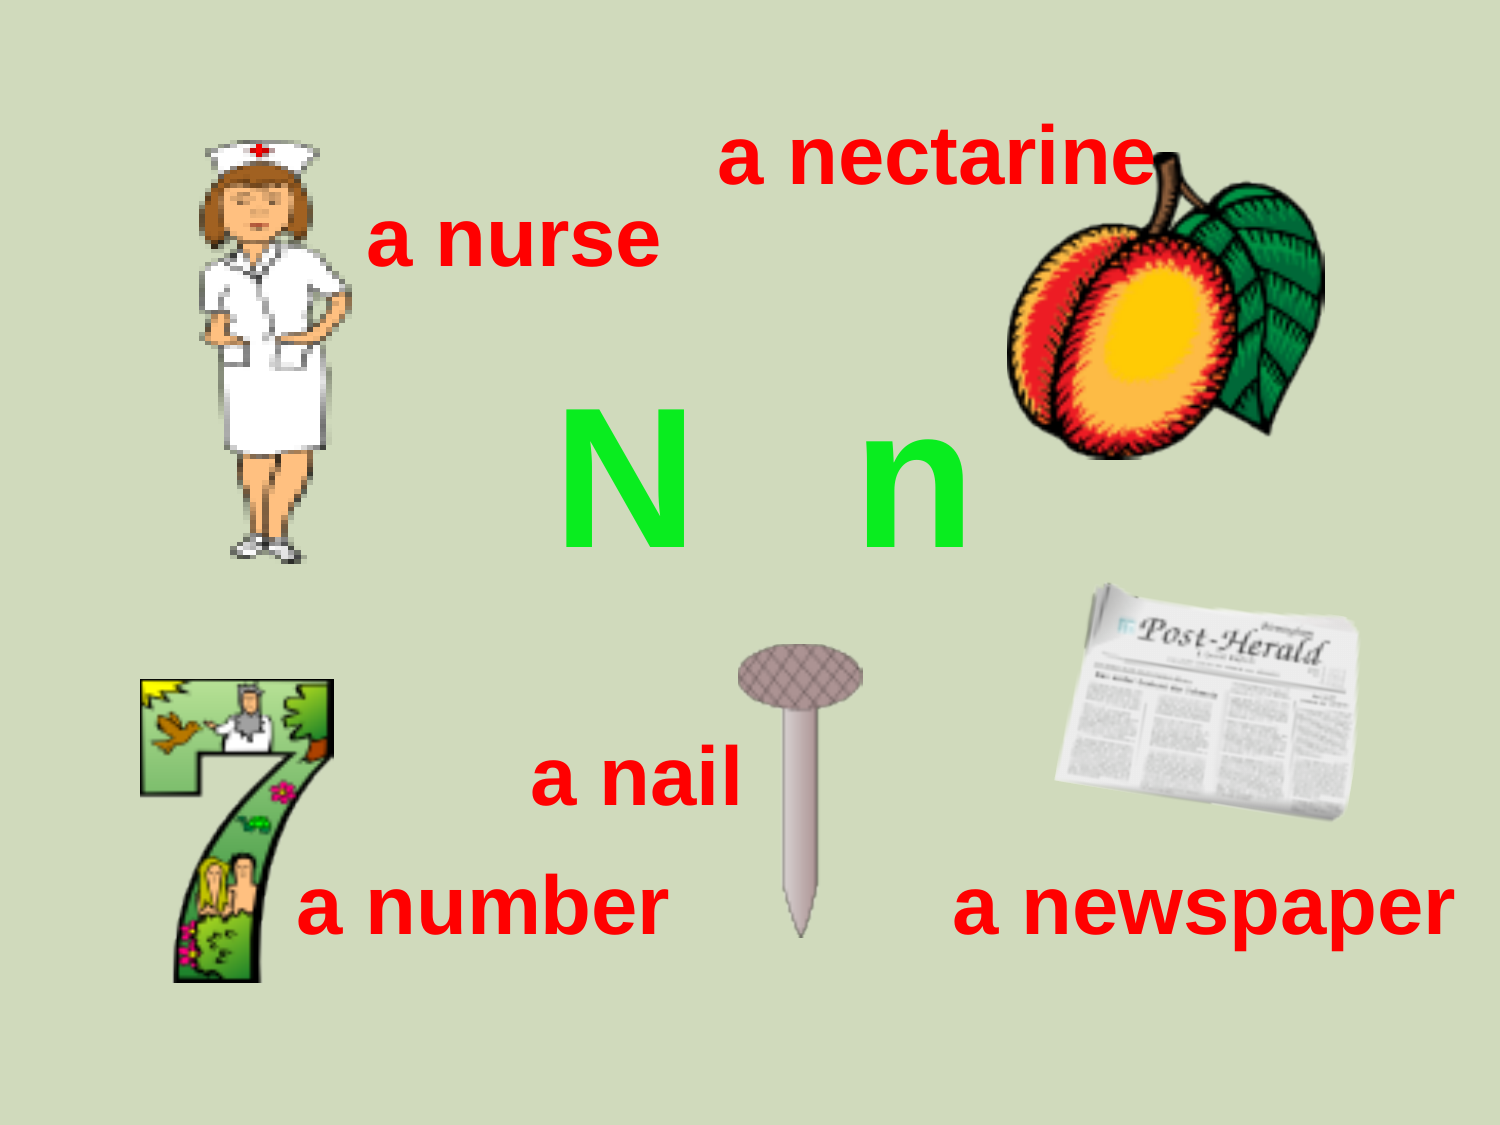

a nectarine
a nurse
N 	n
a nail
a number
a newspaper